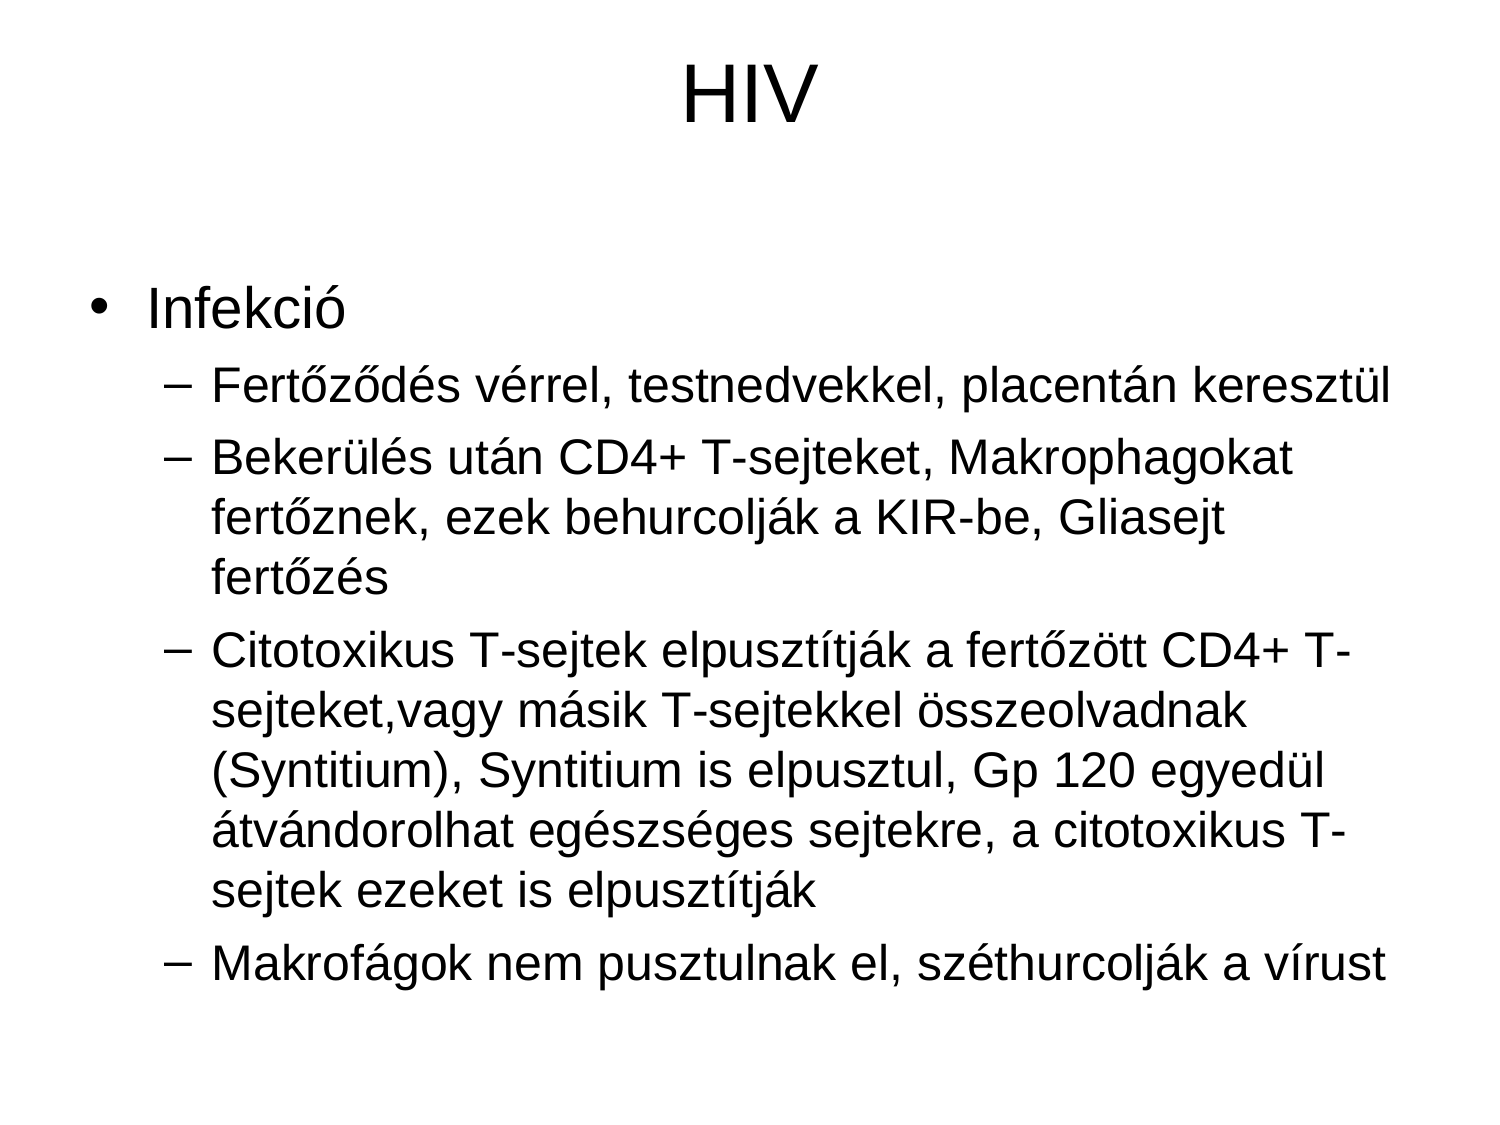

# HIV
Infekció
Fertőződés vérrel, testnedvekkel, placentán keresztül
Bekerülés után CD4+ T-sejteket, Makrophagokat fertőznek, ezek behurcolják a KIR-be, Gliasejt fertőzés
Citotoxikus T-sejtek elpusztítják a fertőzött CD4+ T-sejteket,vagy másik T-sejtekkel összeolvadnak (Syntitium), Syntitium is elpusztul, Gp 120 egyedül átvándorolhat egészséges sejtekre, a citotoxikus T-sejtek ezeket is elpusztítják
Makrofágok nem pusztulnak el, széthurcolják a vírust